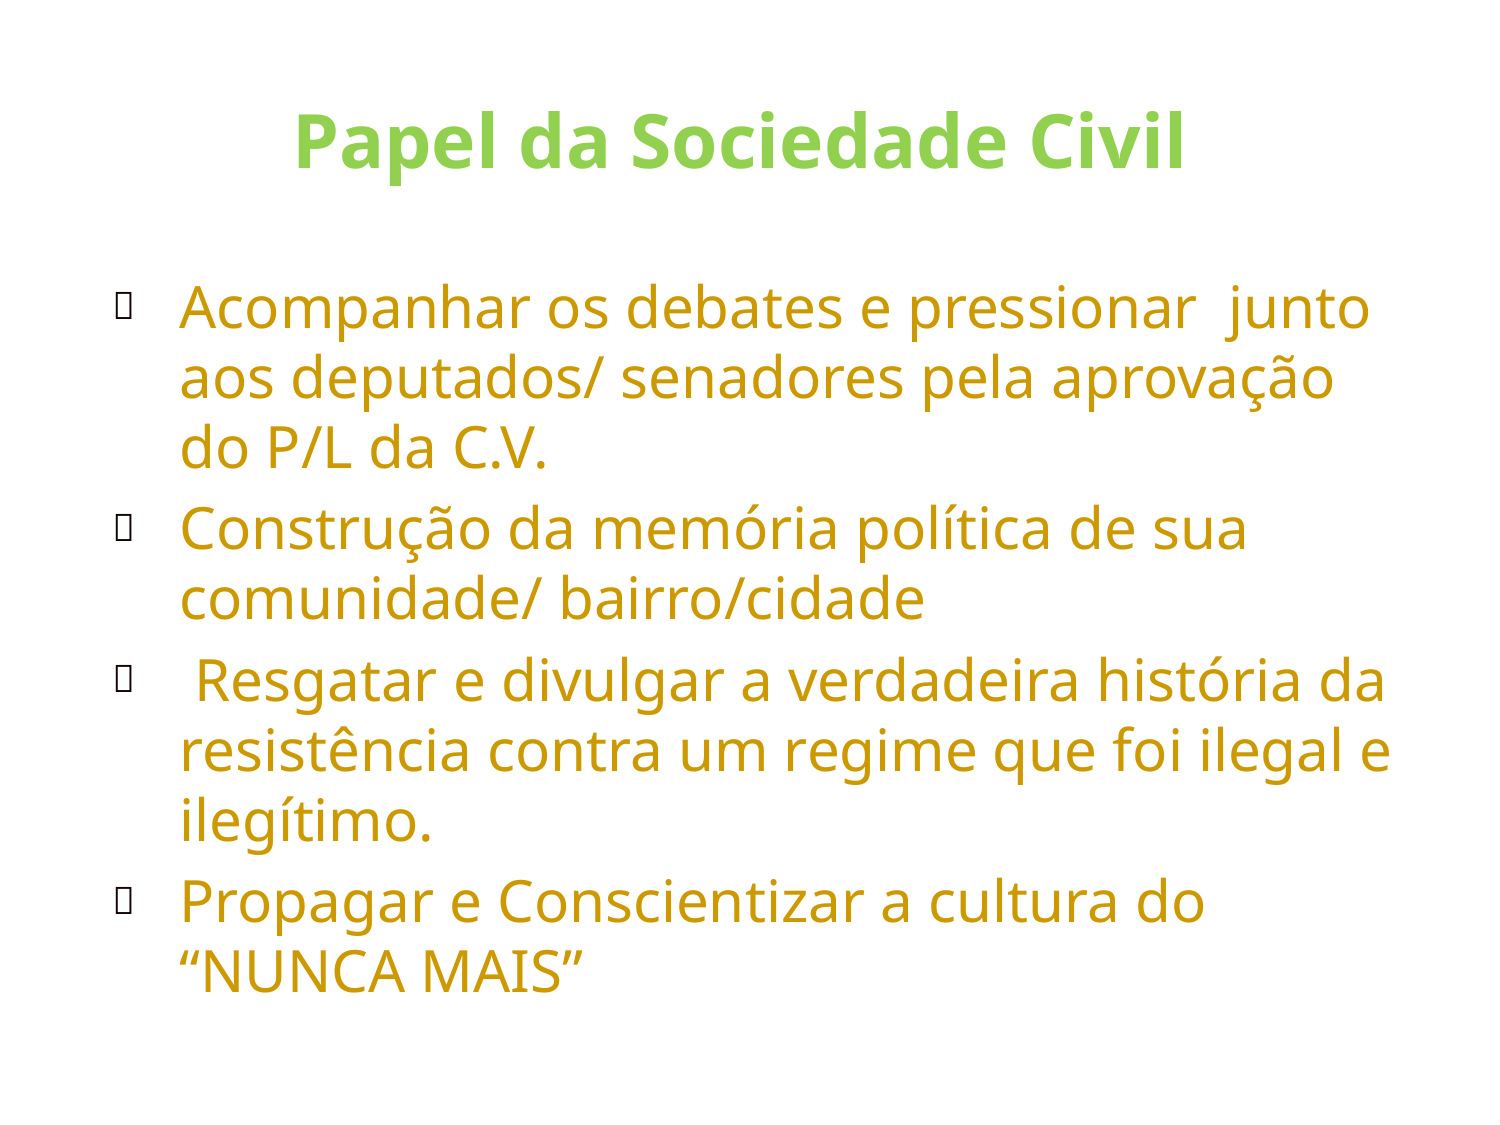

# Papel da Sociedade Civil
Acompanhar os debates e pressionar junto aos deputados/ senadores pela aprovação do P/L da C.V.
Construção da memória política de sua comunidade/ bairro/cidade
 Resgatar e divulgar a verdadeira história da resistência contra um regime que foi ilegal e ilegítimo.
Propagar e Conscientizar a cultura do “NUNCA MAIS”